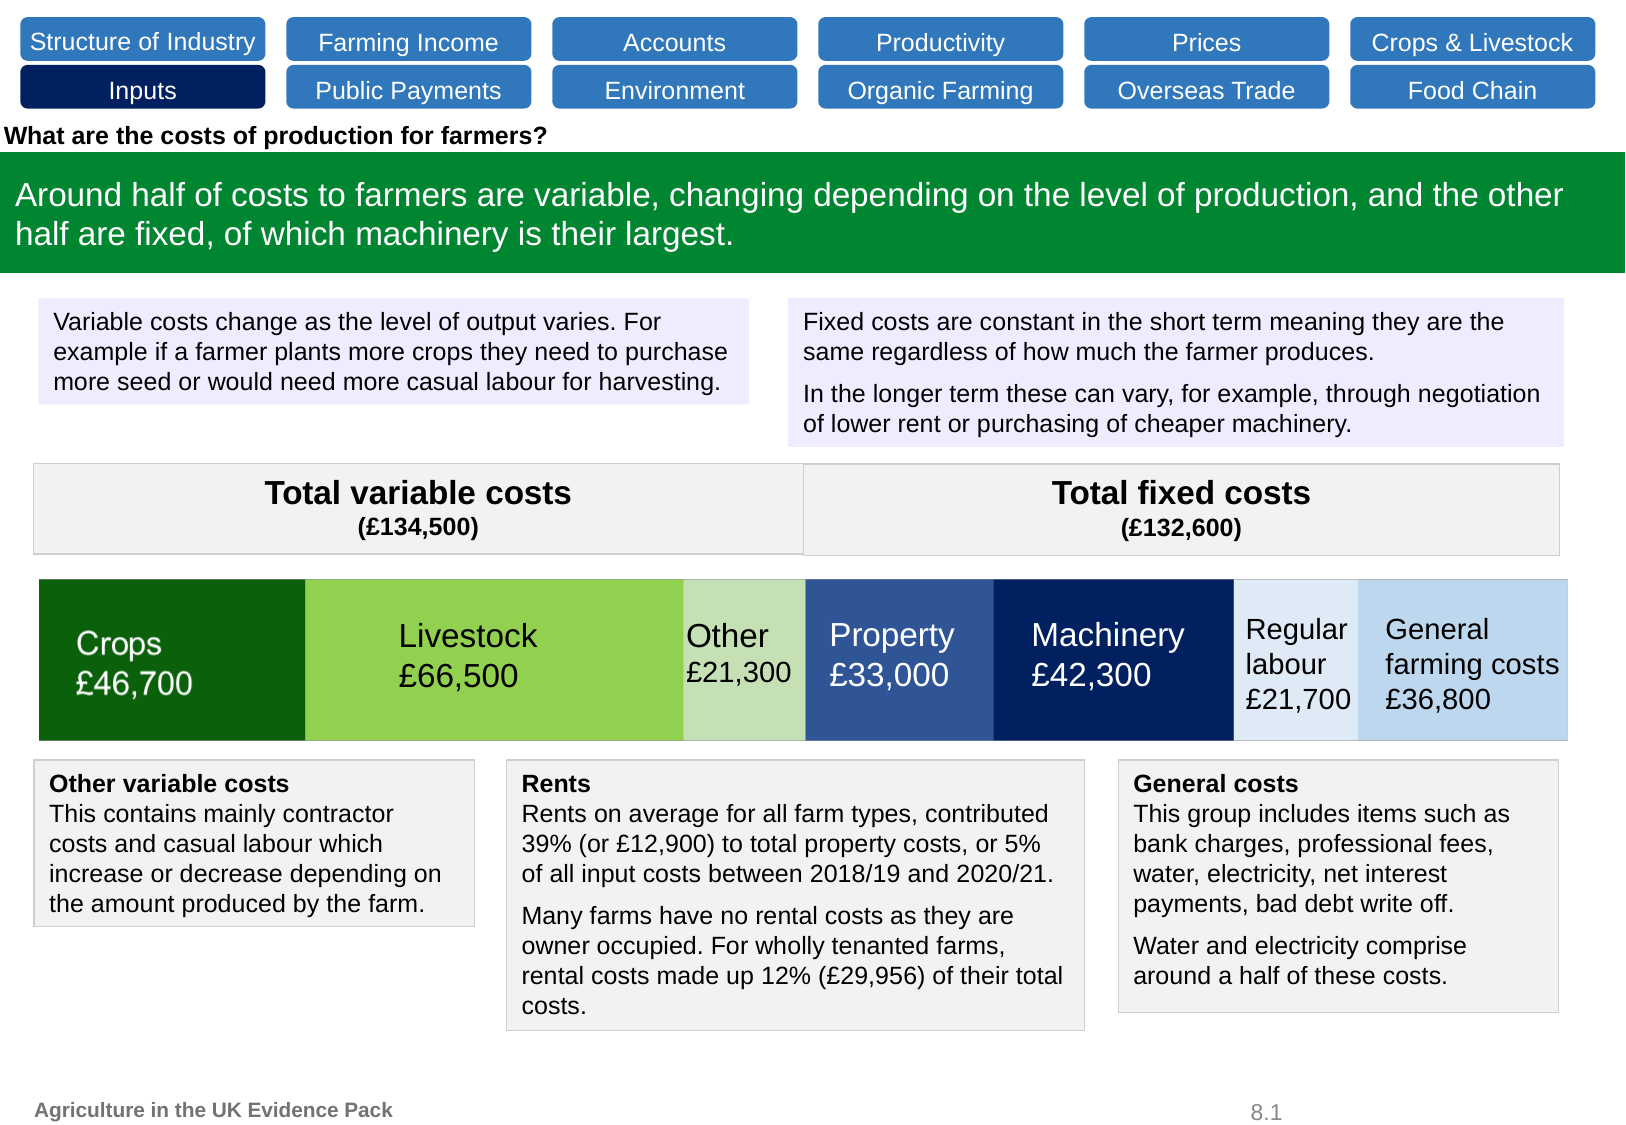

Structure of Industry
Farming Income
Accounts
Productivity
Prices
Crops & Livestock
Inputs
Public Payments
Environment
Organic Farming
Overseas Trade
Food Chain
What are the costs of production for farmers?
Around half of costs to farmers are variable, changing depending on the level of production, and the other half are fixed, of which machinery is their largest.
# Slide 8.1 – What are the costs of production for farmers?
Fixed costs are constant in the short term meaning they are the same regardless of how much the farmer produces.
In the longer term these can vary, for example, through negotiation of lower rent or purchasing of cheaper machinery.
Variable costs change as the level of output varies. For example if a farmer plants more crops they need to purchase more seed or would need more casual labour for harvesting.
Total variable costs
(£134,500)
Total fixed costs
(£132,600)
General farming costs
£36,800
Regular
labour
£21,700
Machinery
£42,300
Property
£33,000
Livestock
£66,500
Other
£21,300
Other variable costs
This contains mainly contractor costs and casual labour which increase or decrease depending on the amount produced by the farm.
General costs
This group includes items such as bank charges, professional fees, water, electricity, net interest payments, bad debt write off.
Water and electricity comprise around a half of these costs.
Rents
Rents on average for all farm types, contributed 39% (or £12,900) to total property costs, or 5% of all input costs between 2018/19 and 2020/21.
Many farms have no rental costs as they are owner occupied. For wholly tenanted farms, rental costs made up 12% (£29,956) of their total costs.
8.1
Agriculture in the UK Evidence Pack